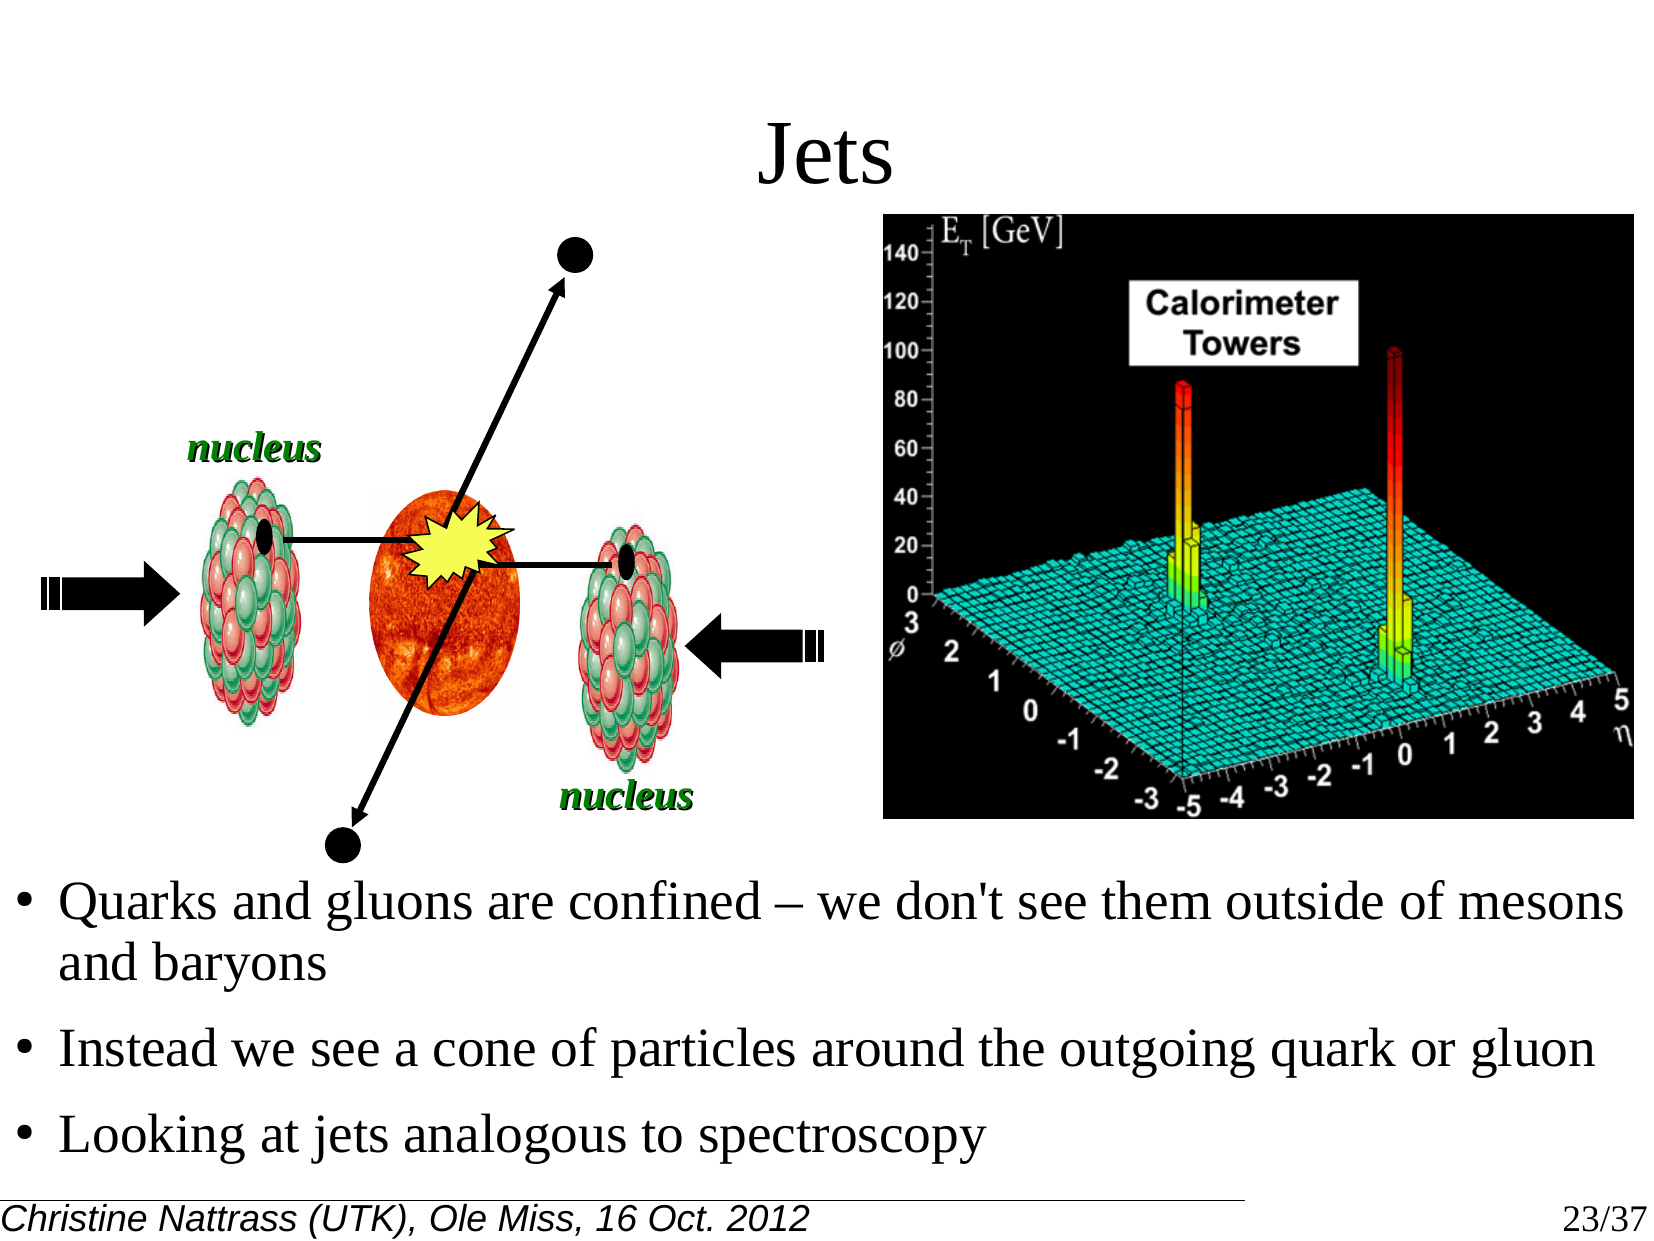

# Jets
nucleus
nucleus
Quarks and gluons are confined – we don't see them outside of mesons and baryons
Instead we see a cone of particles around the outgoing quark or gluon
Looking at jets analogous to spectroscopy